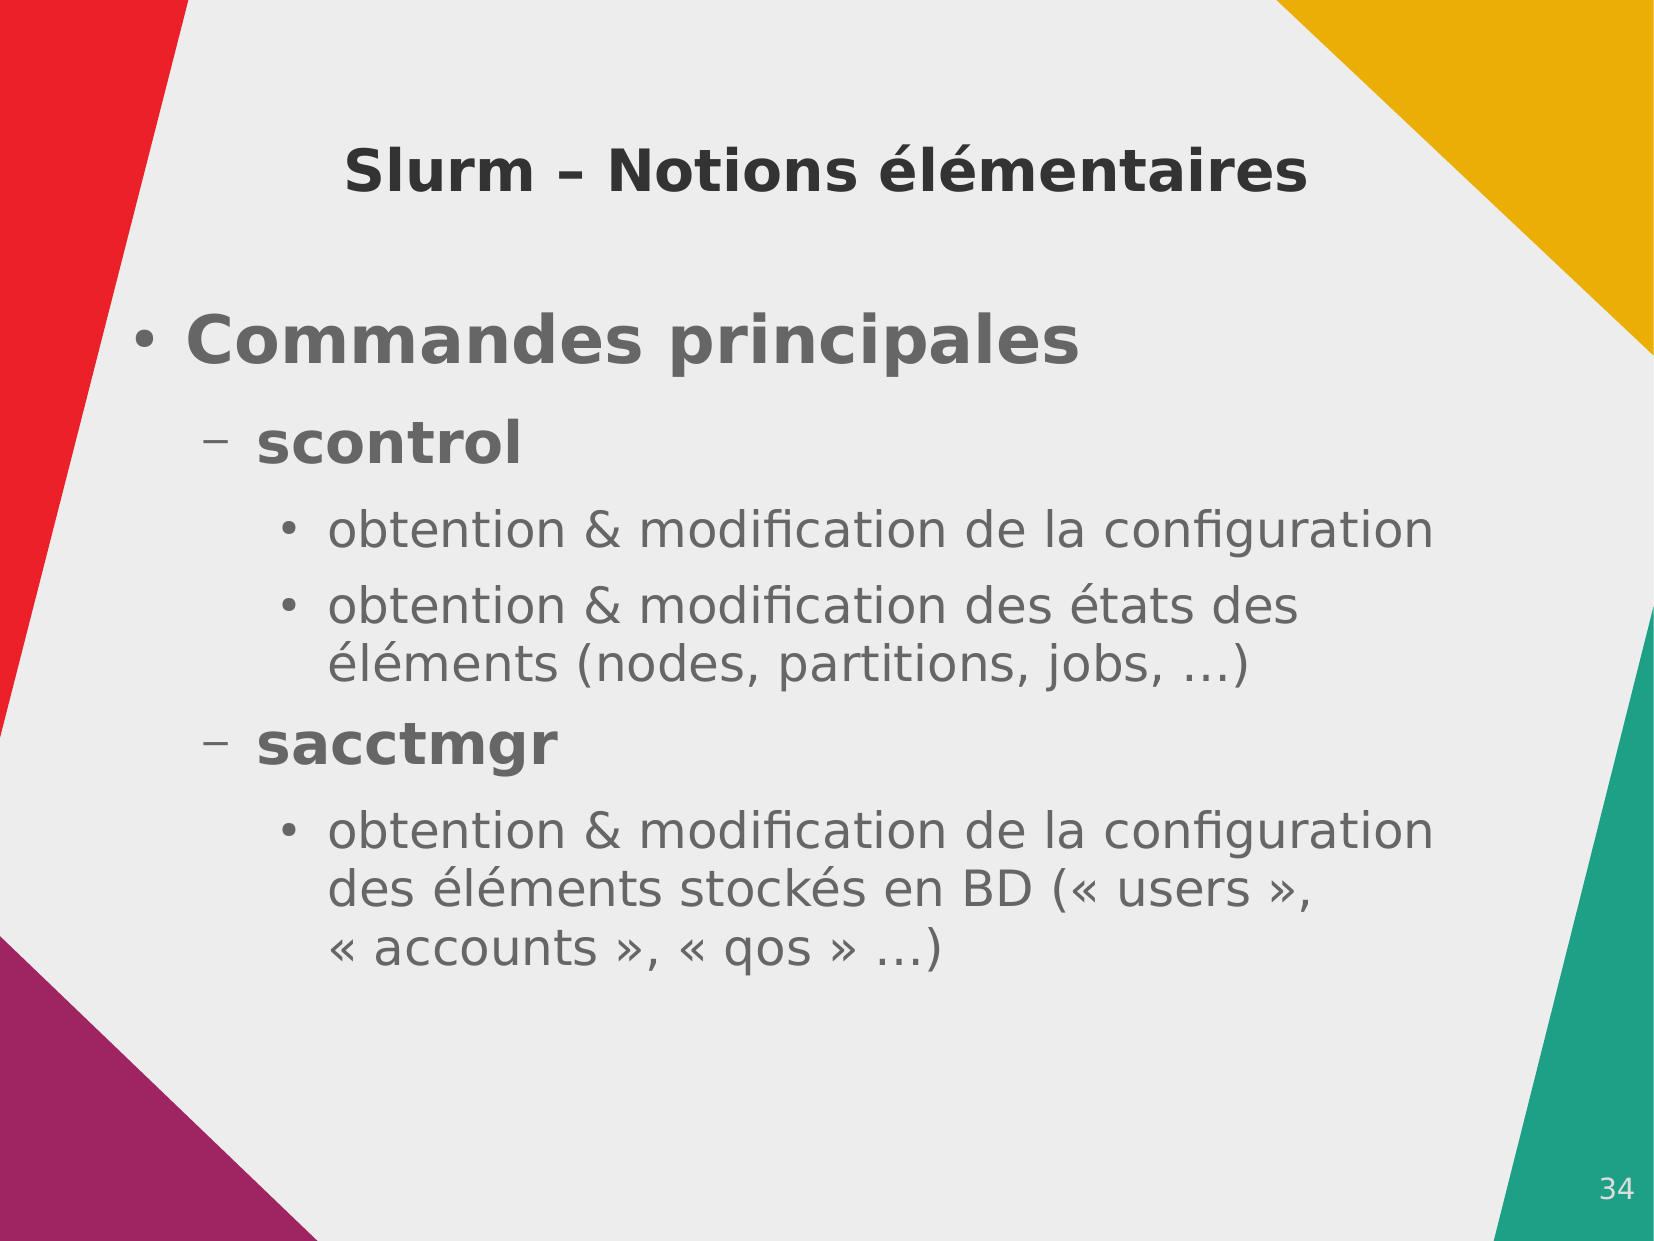

# Slurm – Notions élémentaires
Commandes principales
scontrol
obtention & modification de la configuration
obtention & modification des états des éléments (nodes, partitions, jobs, …)
sacctmgr
obtention & modification de la configuration des éléments stockés en BD (« users », « accounts », « qos » …)
34